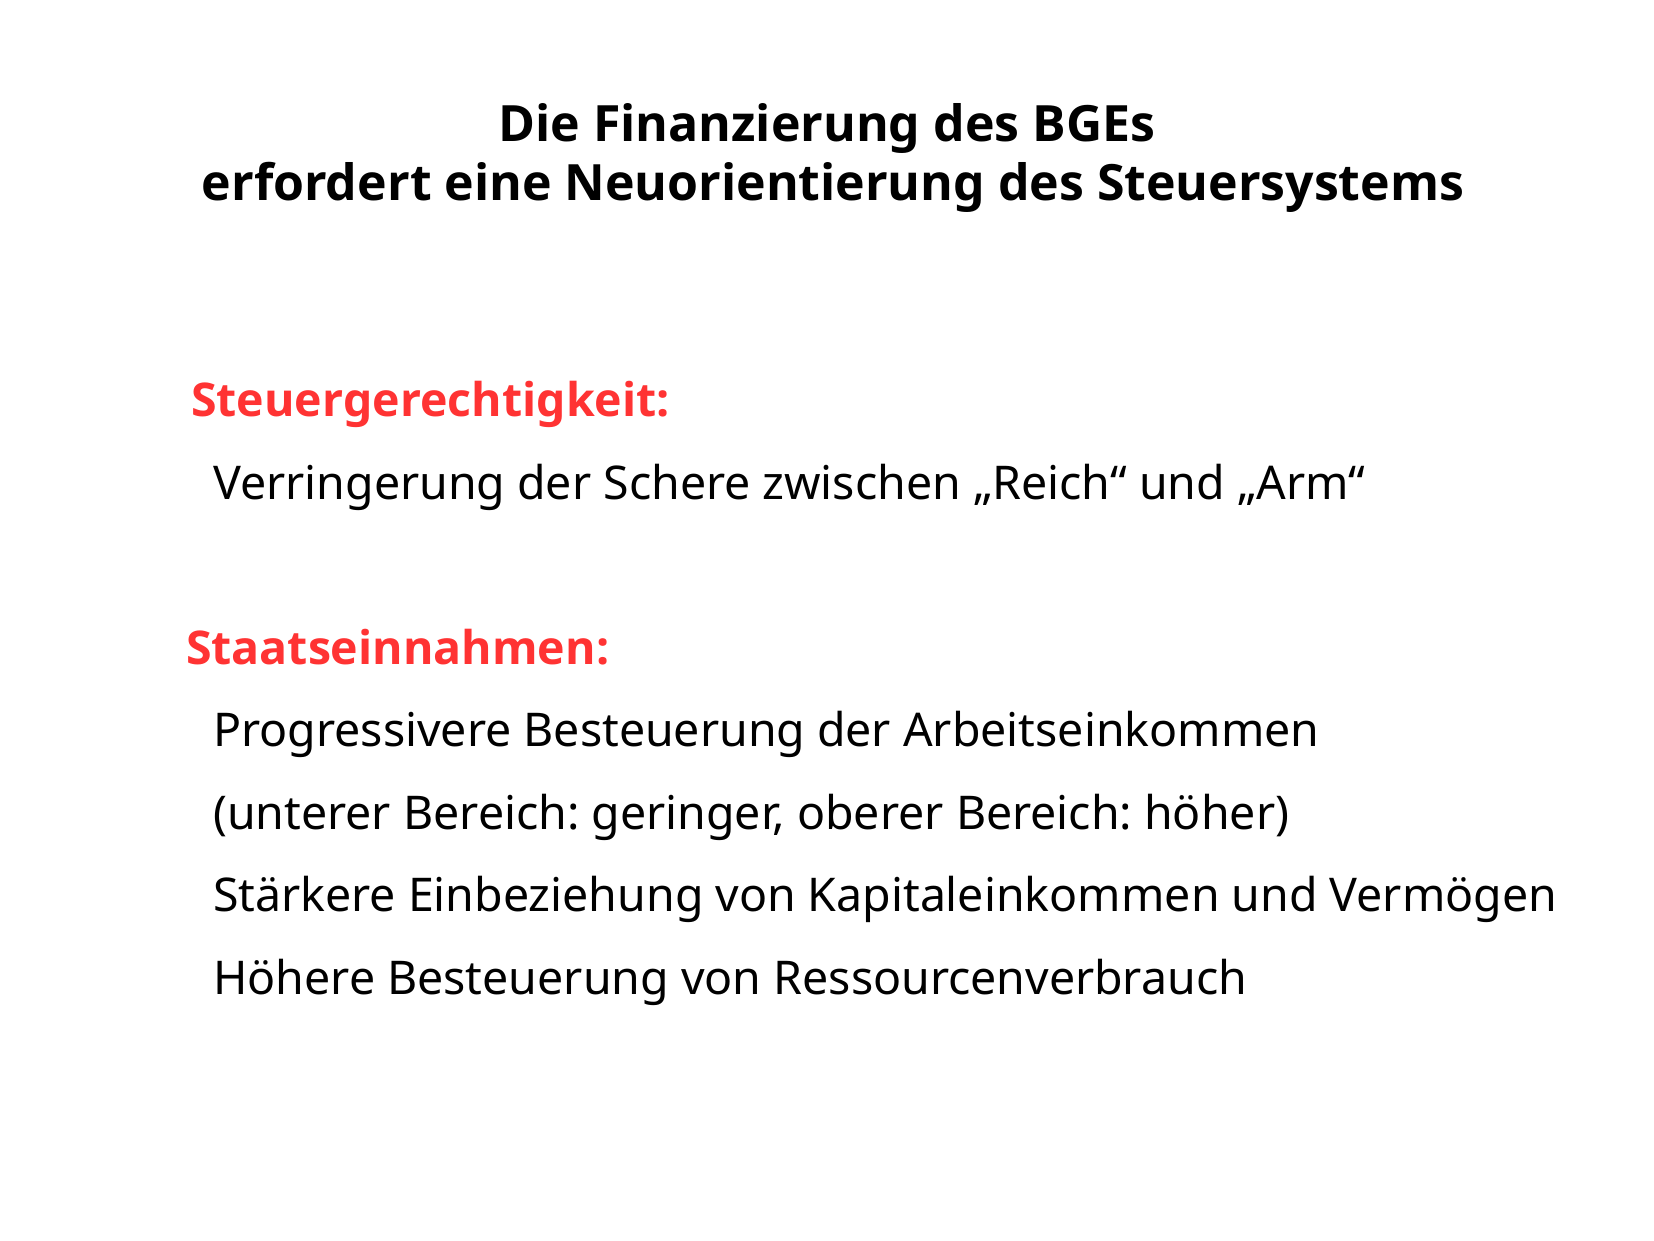

# Die Finanzierung des BGEs erfordert eine Neuorientierung des Steuersystems
 Steuergerechtigkeit:
 Verringerung der Schere zwischen „Reich“ und „Arm“
 Staatseinnahmen:
 Progressivere Besteuerung der Arbeitseinkommen
 (unterer Bereich: geringer, oberer Bereich: höher)
 Stärkere Einbeziehung von Kapitaleinkommen und Vermögen
 Höhere Besteuerung von Ressourcenverbrauch